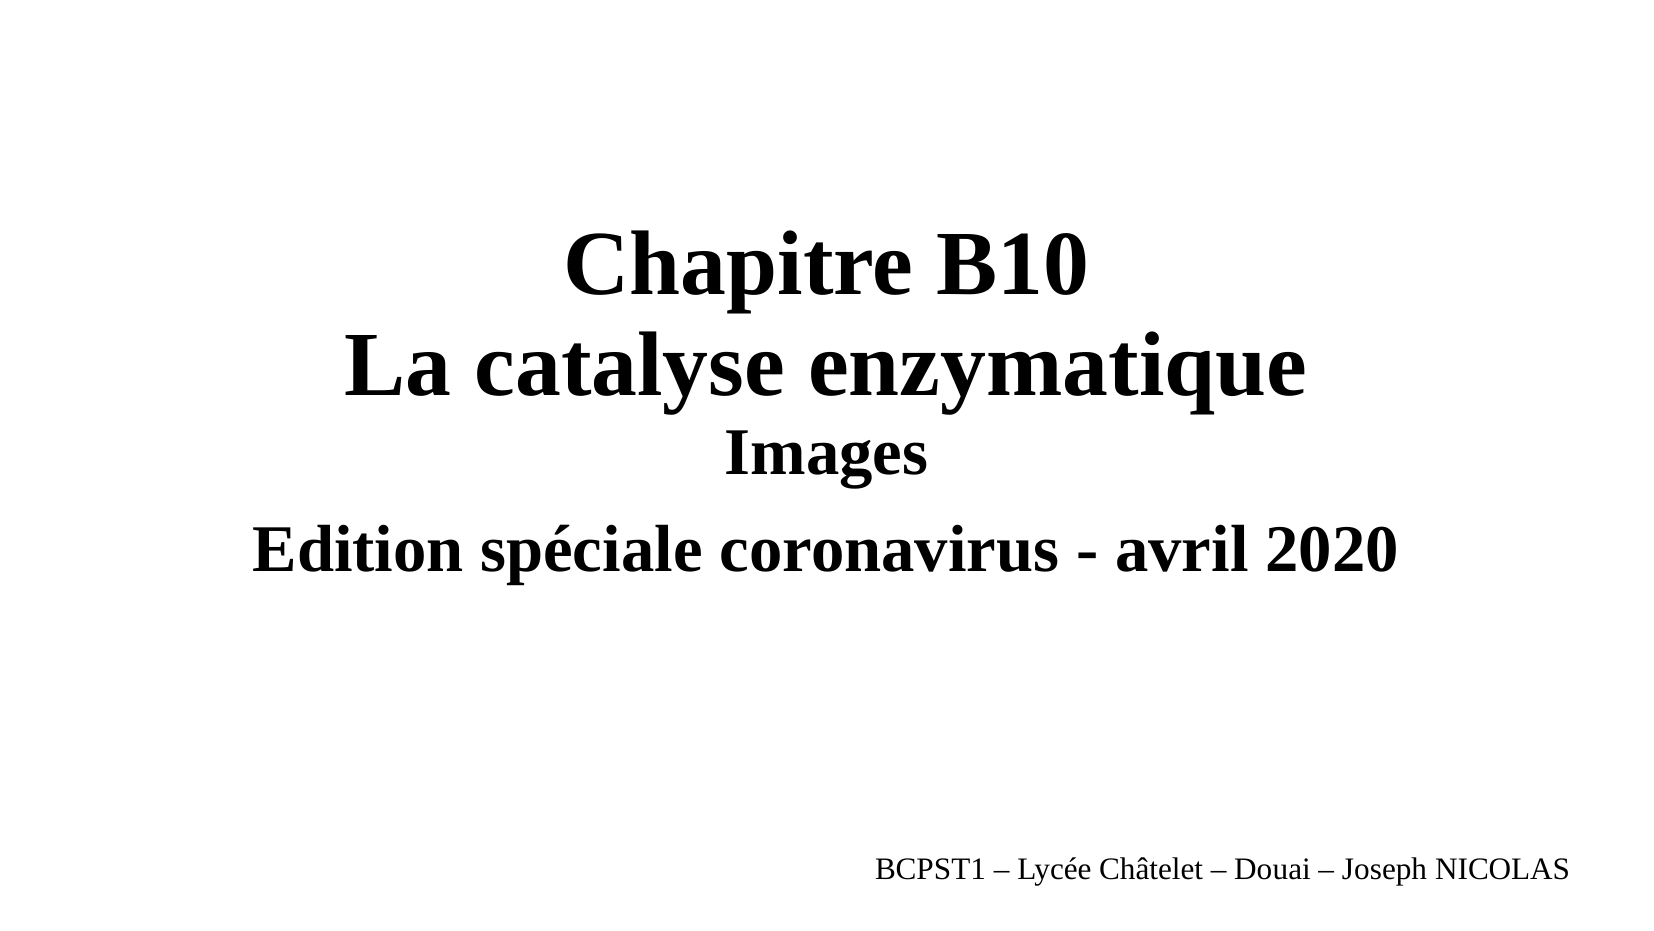

# Chapitre B10 La catalyse enzymatique Images
Edition spéciale coronavirus - avril 2020
BCPST1 – Lycée Châtelet – Douai – Joseph NICOLAS